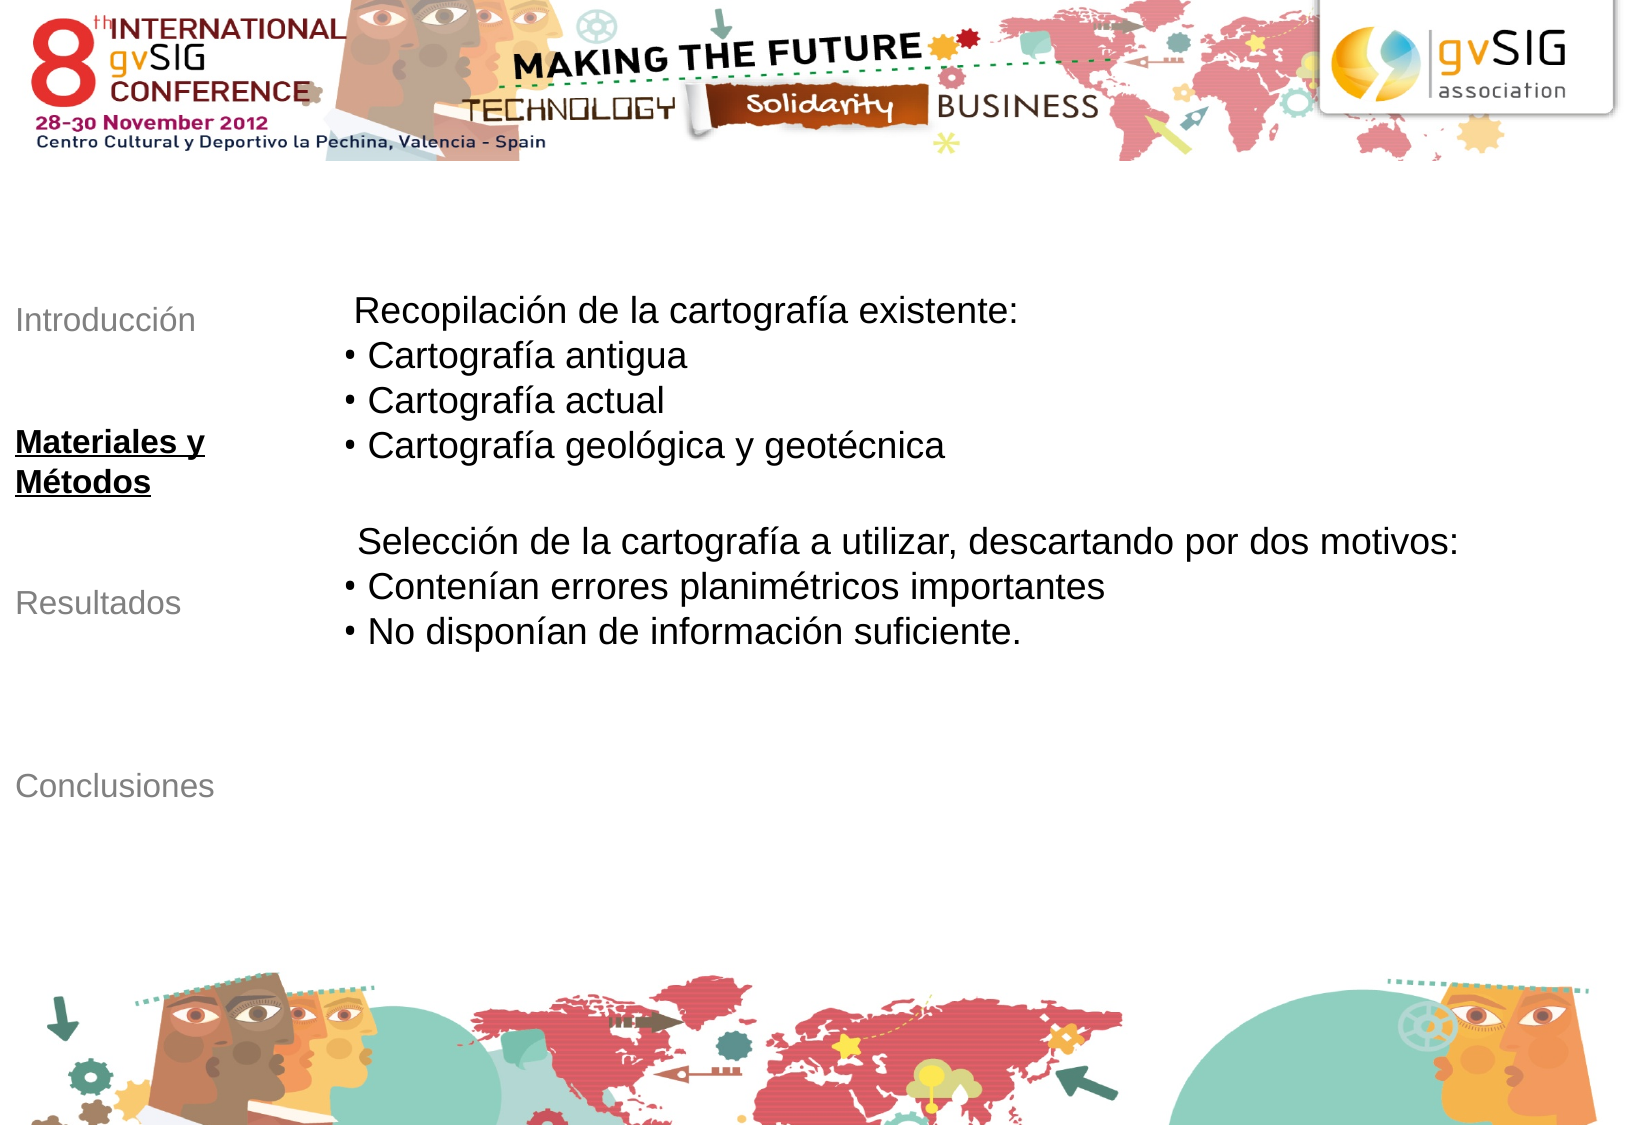

Recopilación de la cartografía existente:
 Cartografía antigua
 Cartografía actual
 Cartografía geológica y geotécnica
Selección de la cartografía a utilizar, descartando por dos motivos:
 Contenían errores planimétricos importantes
 No disponían de información suficiente.
Introducción
Materiales y Métodos
Resultados
Conclusiones